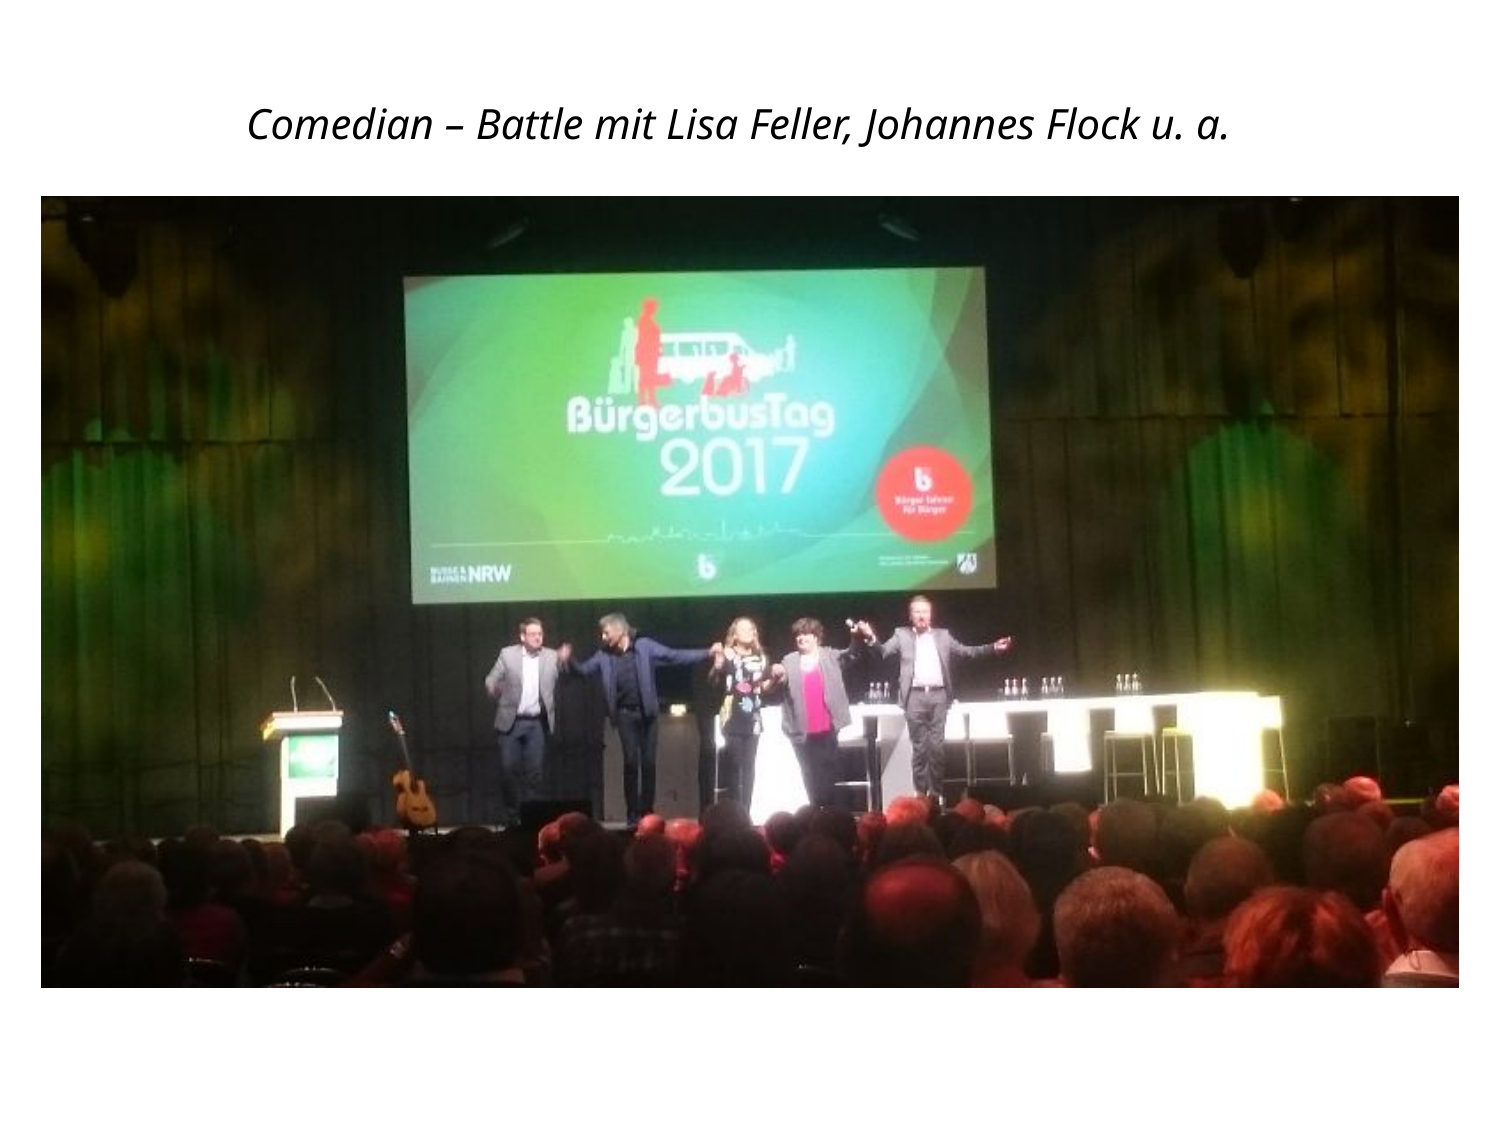

Comedian – Battle mit Lisa Feller, Johannes Flock u. a.